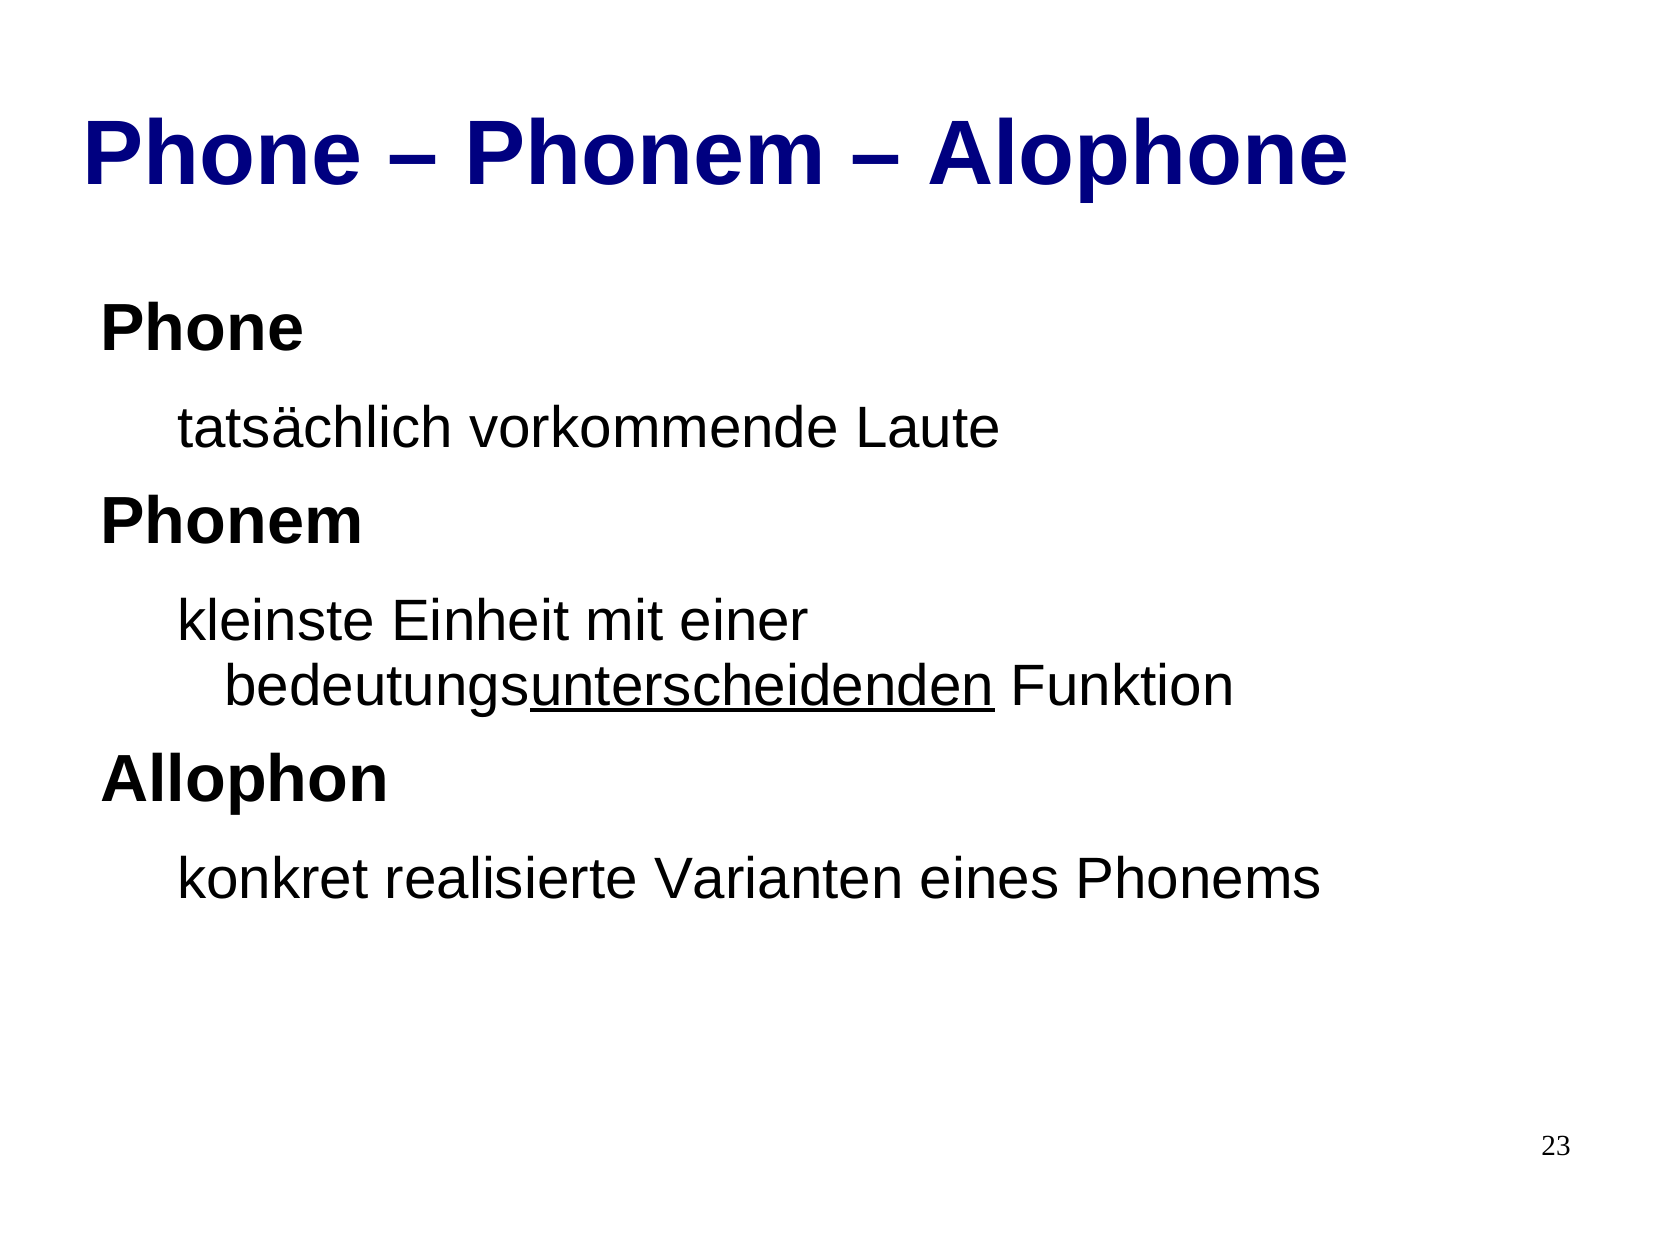

# Phone – Phonem – Alophone
Phone
tatsächlich vorkommende Laute
Phonem
kleinste Einheit mit einer bedeutungsunterscheidenden Funktion
Allophon
konkret realisierte Varianten eines Phonems
23